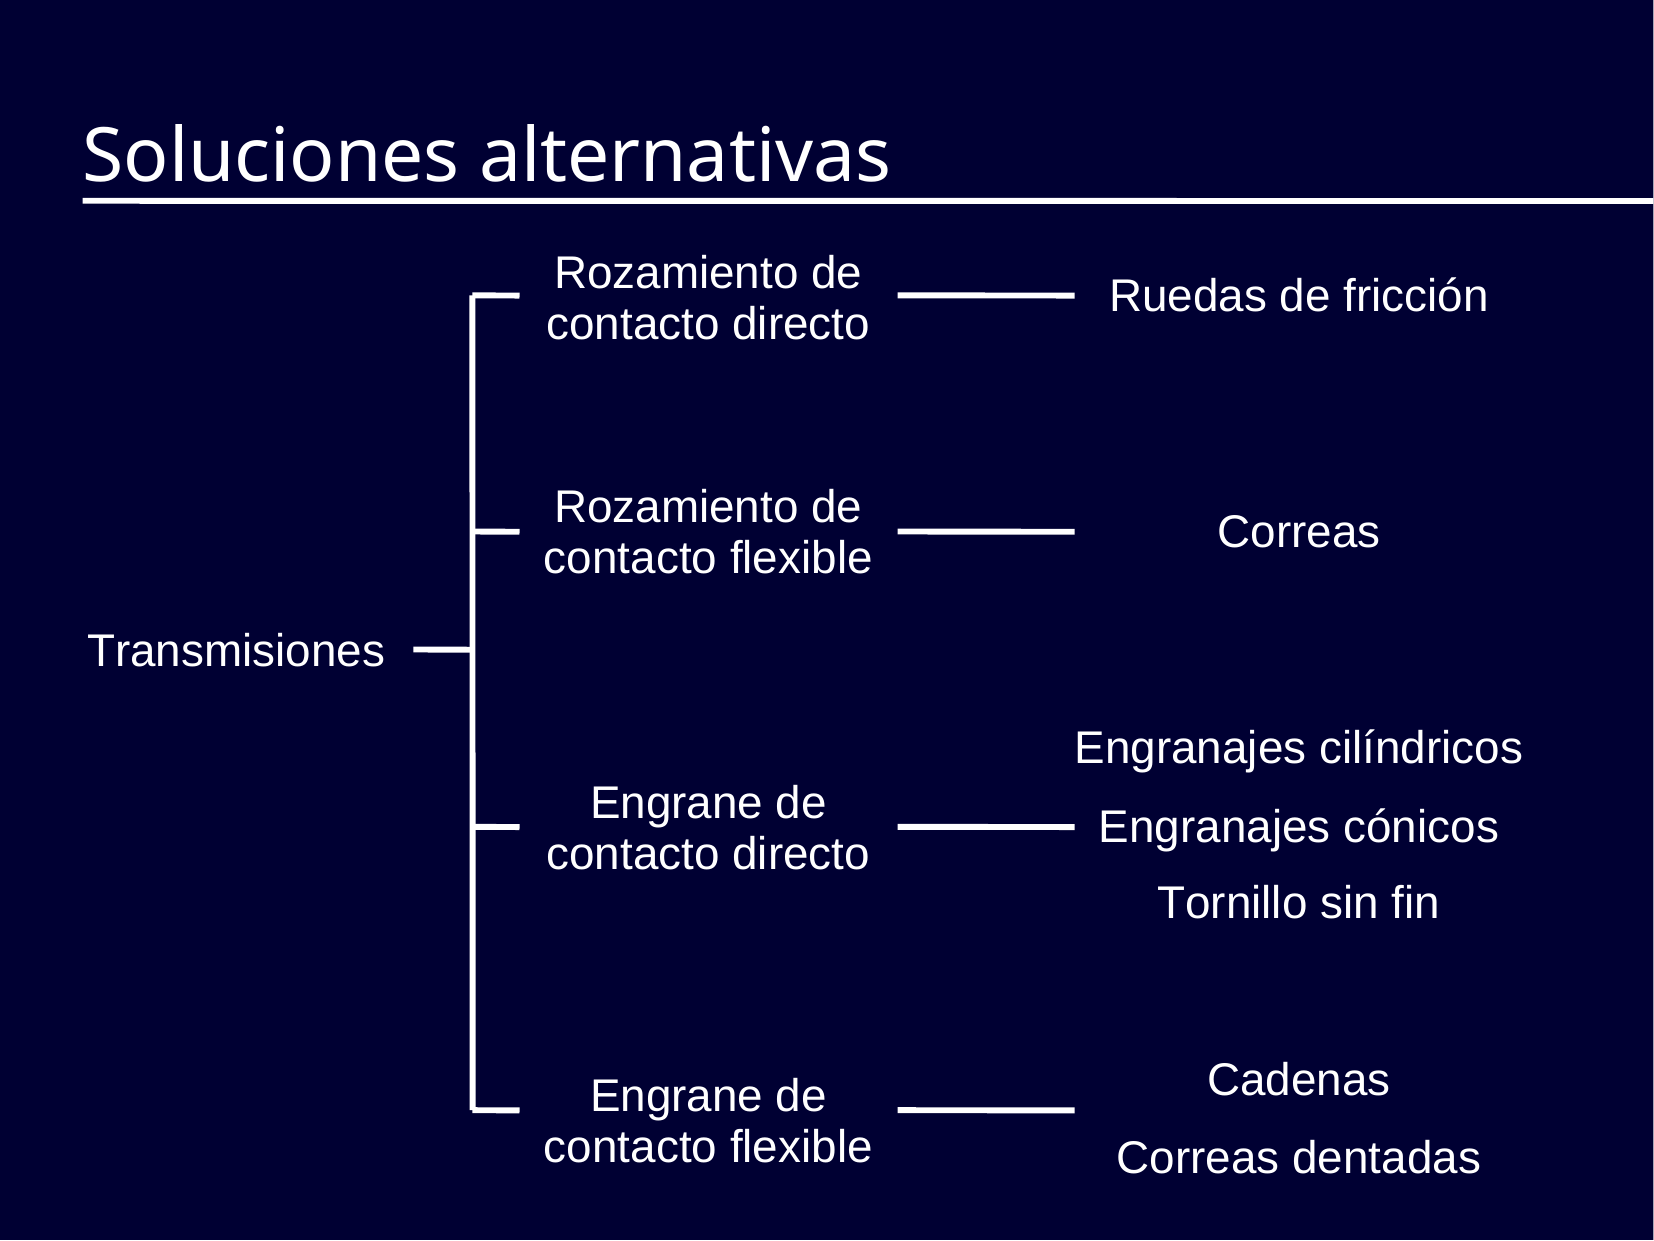

# Soluciones alternativas
Rozamiento de
contacto directo
Ruedas de fricción
Rozamiento de contacto flexible
Correas
Transmisiones
Engranajes cilíndricos
Engranajes cónicos
Tornillo sin fin
Engrane de
contacto directo
Engrane de
contacto flexible
Cadenas
Correas dentadas